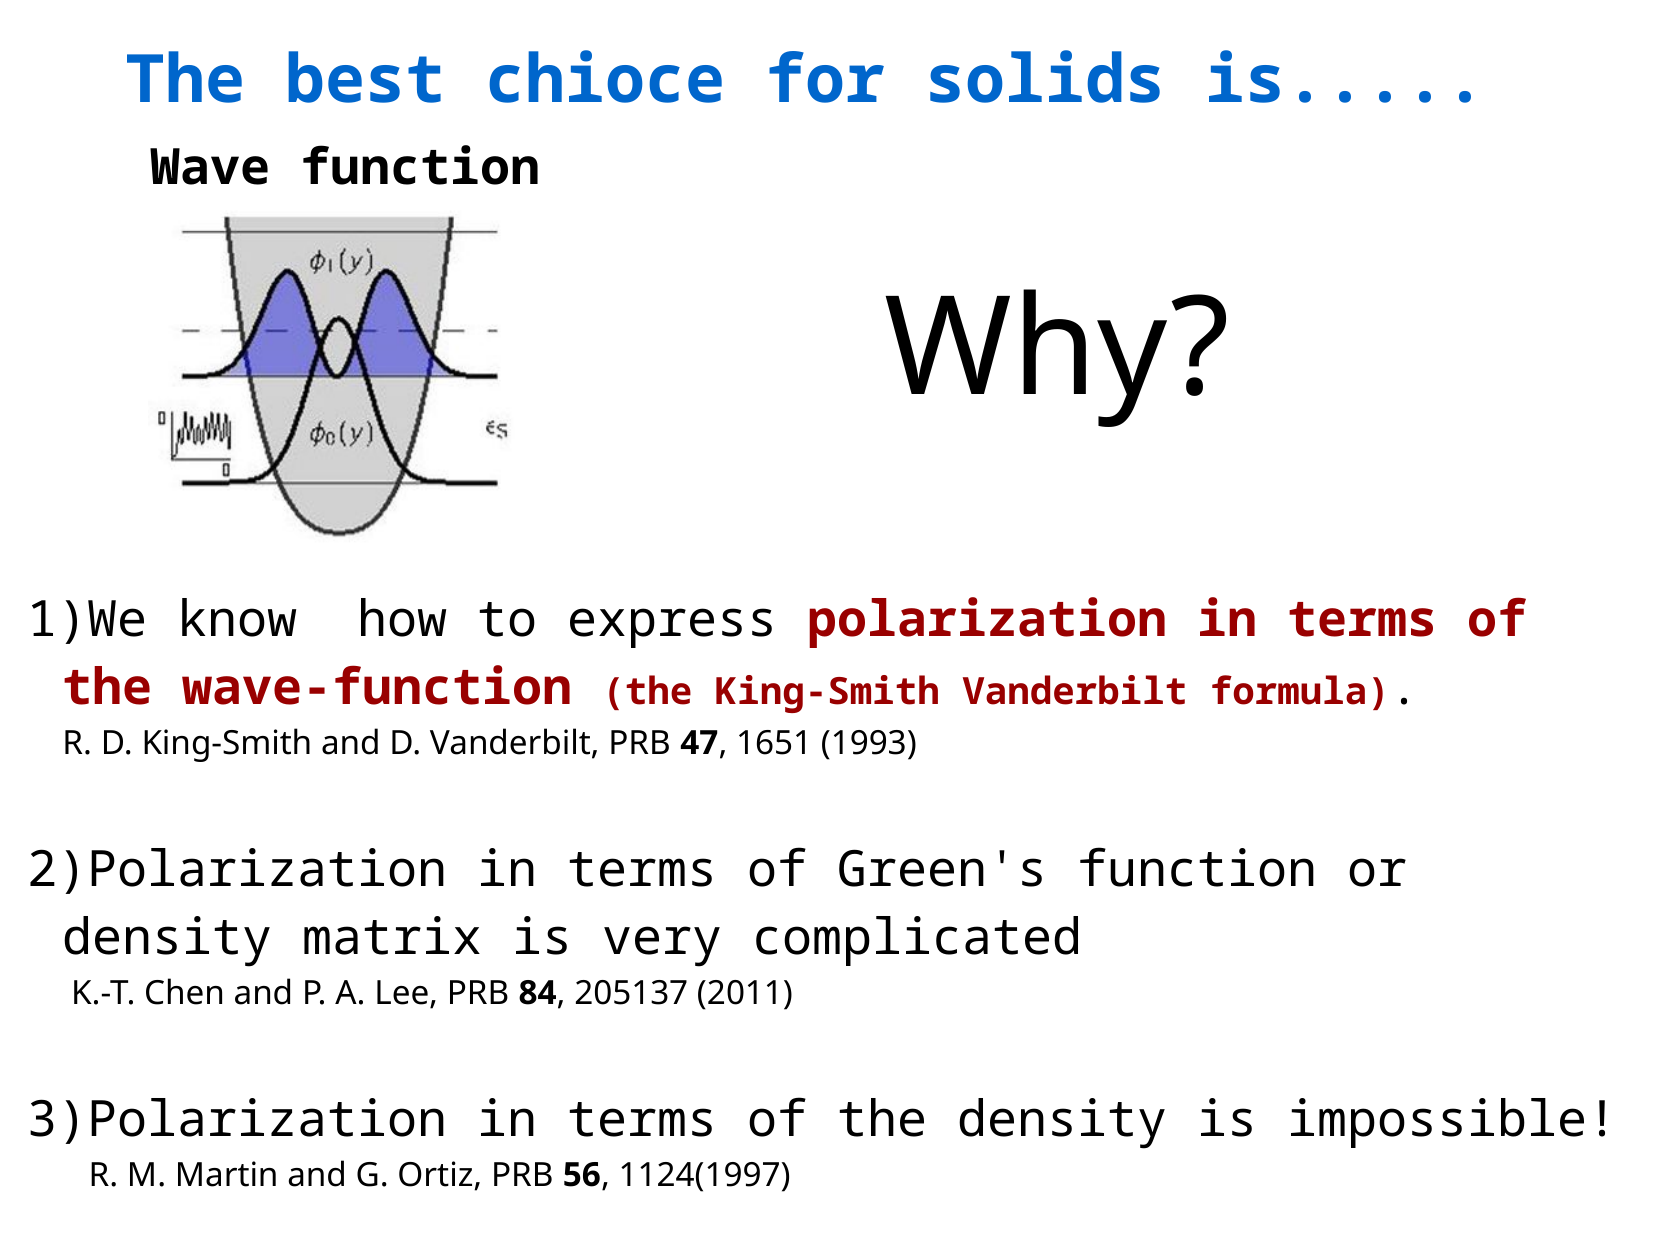

# The best chioce for solids is.....
Wave function
Why?
We know how to express polarization in terms of the wave-function (the King-Smith Vanderbilt formula).
R. D. King-Smith and D. Vanderbilt, PRB 47, 1651 (1993)
Polarization in terms of Green's function or density matrix is very complicated
 K.-T. Chen and P. A. Lee, PRB 84, 205137 (2011)
Polarization in terms of the density is impossible!
 R. M. Martin and G. Ortiz, PRB 56, 1124(1997)